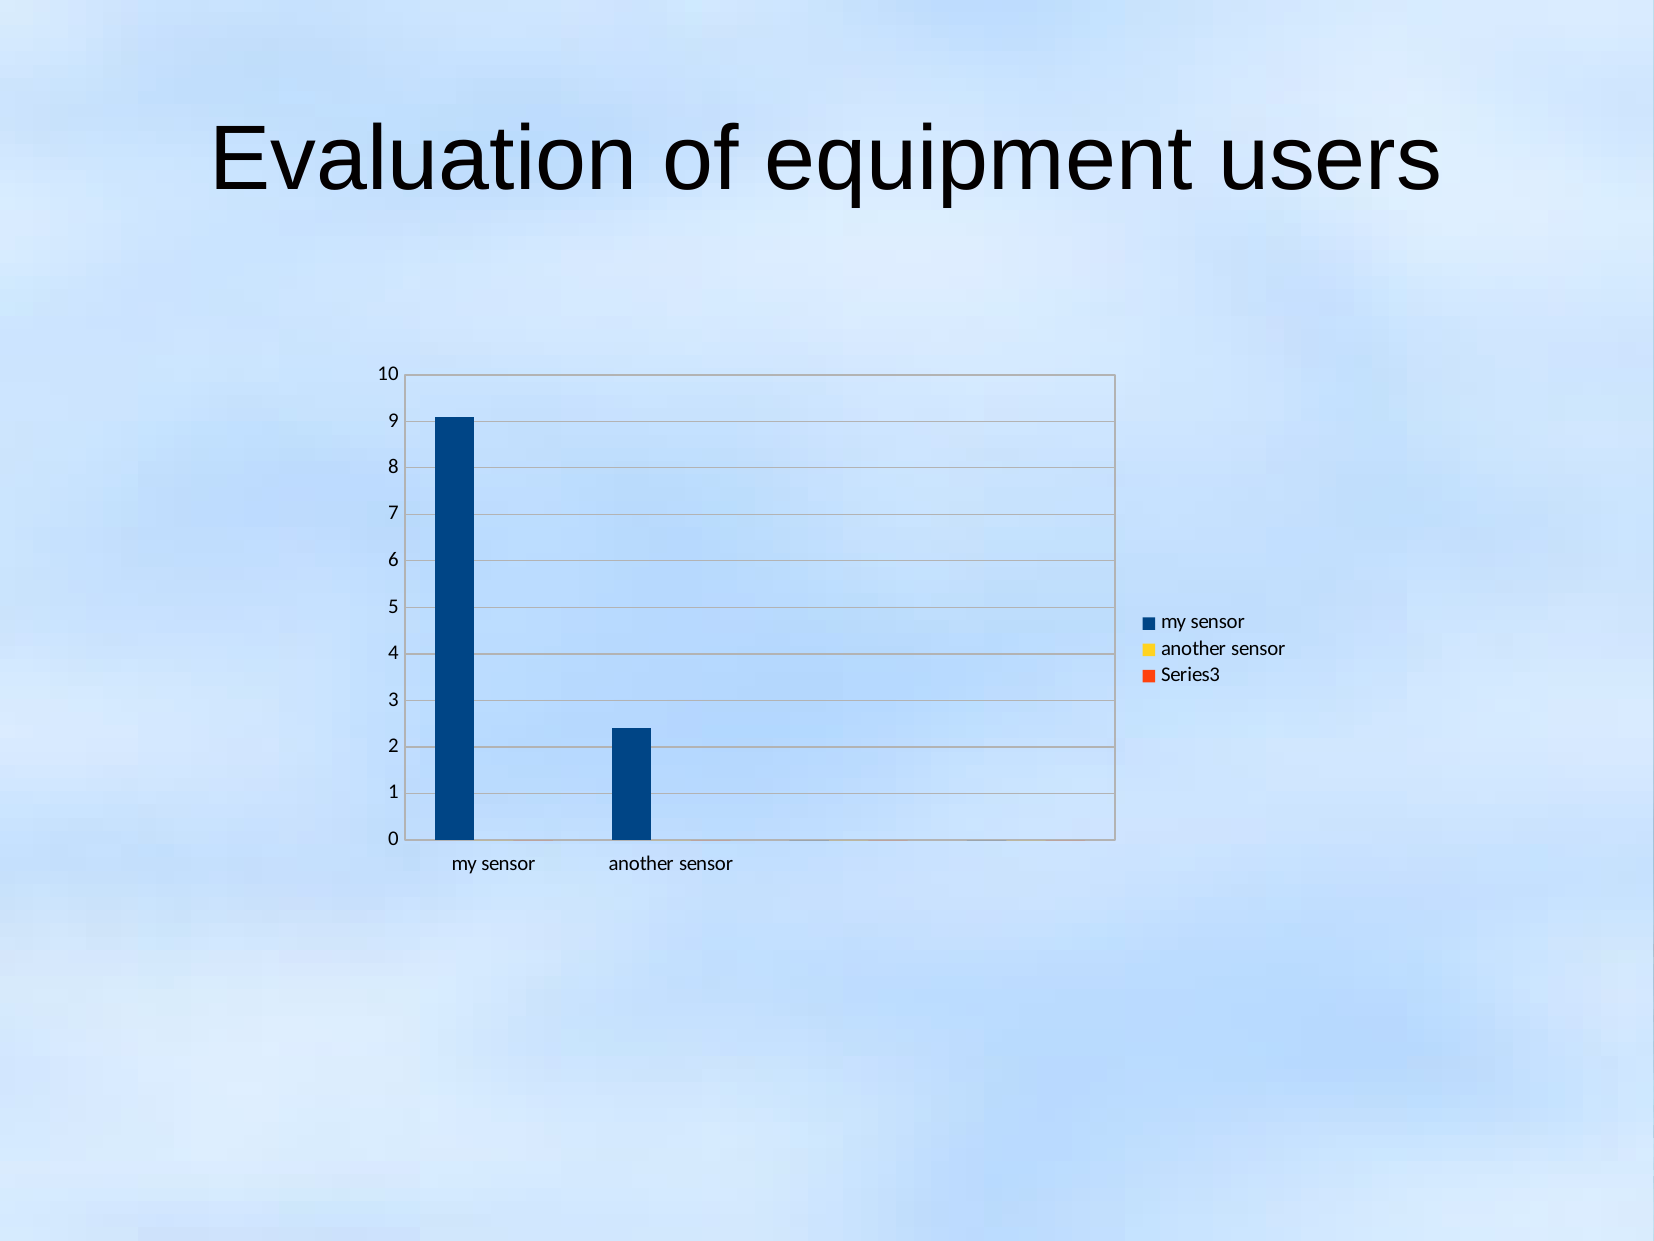

# Evaluation of equipment users
### Chart
| Category | my sensor | another sensor | |
|---|---|---|---|
| my sensor | 9.1 | 0.0 | 0.0 |
| another sensor | 2.4 | 0.0 | 0.0 |
| None | 0.0 | 0.0 | 0.0 |
| None | 0.0 | 0.0 | 0.0 |